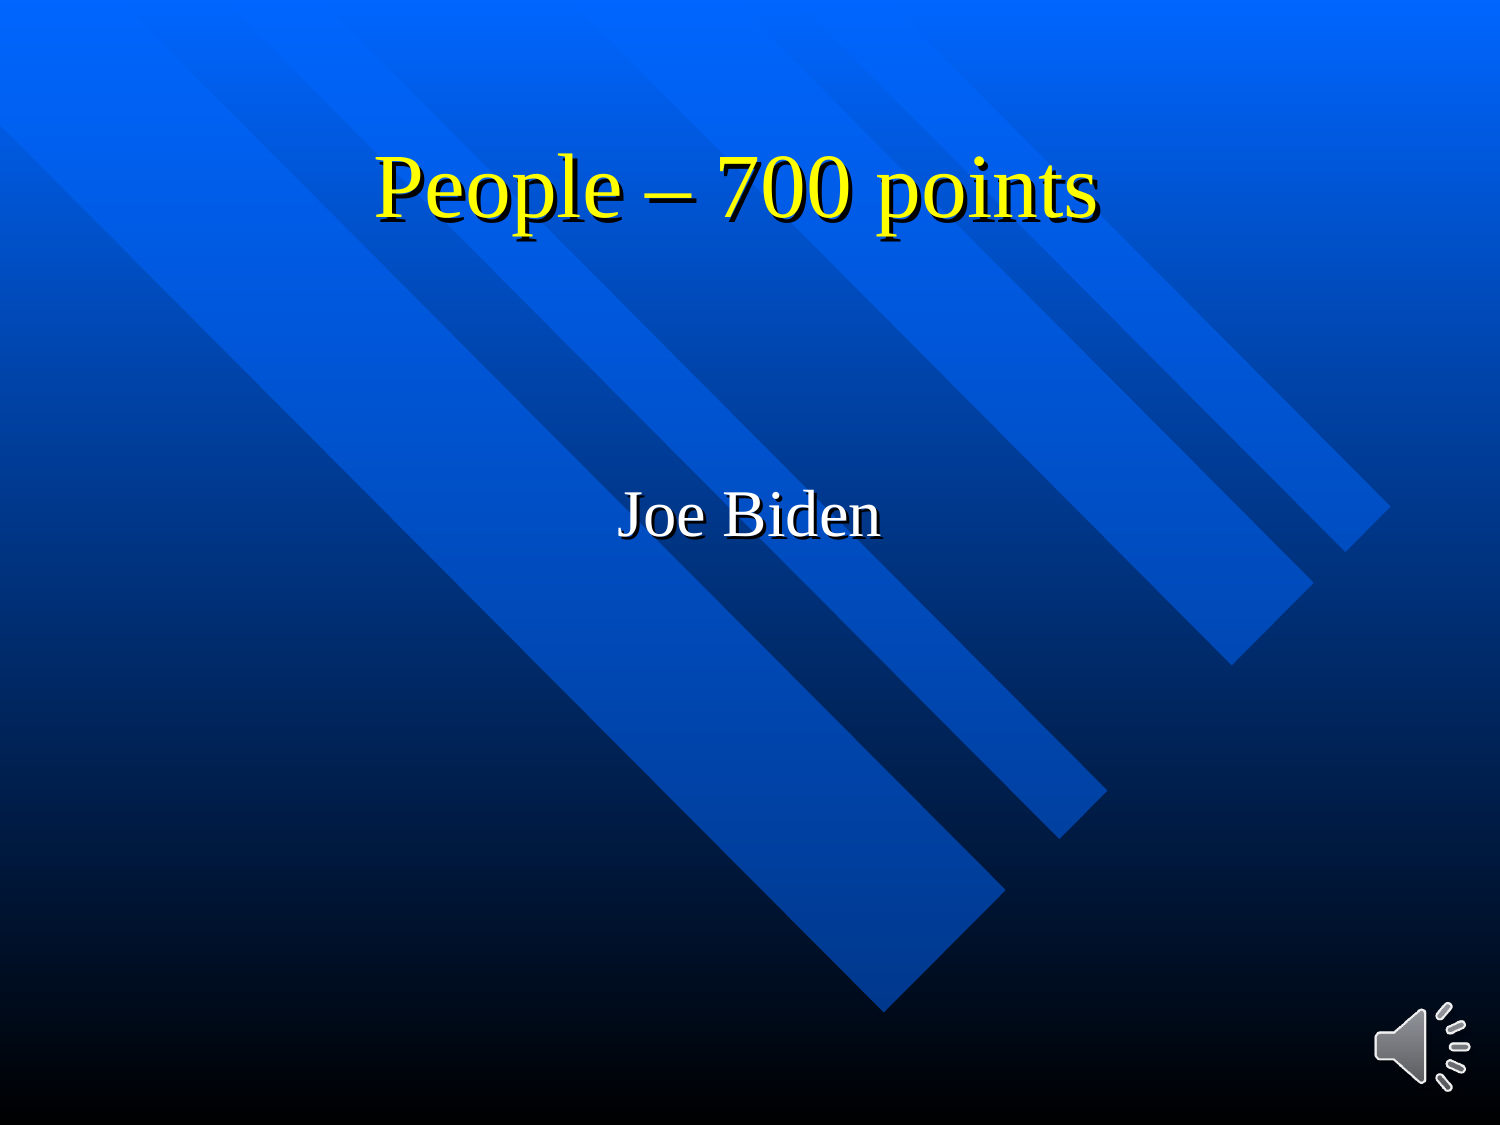

# People – 700 points
Joe Biden